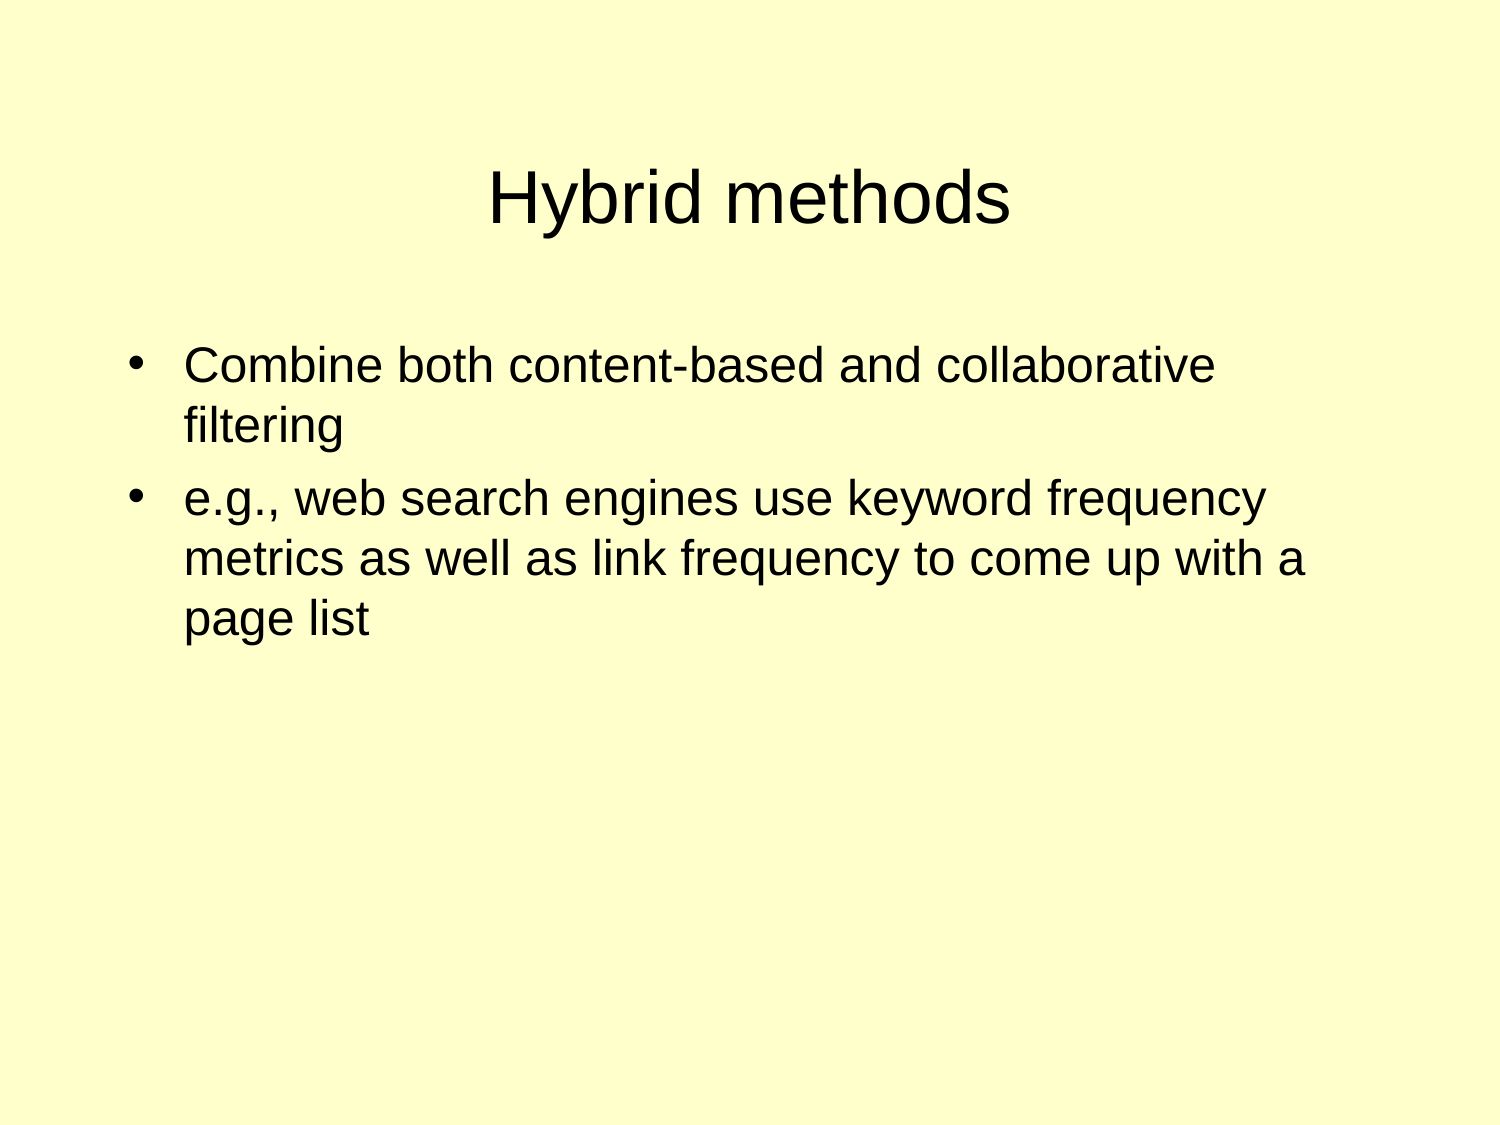

# Hybrid methods
Combine both content-based and collaborative filtering
e.g., web search engines use keyword frequency metrics as well as link frequency to come up with a page list